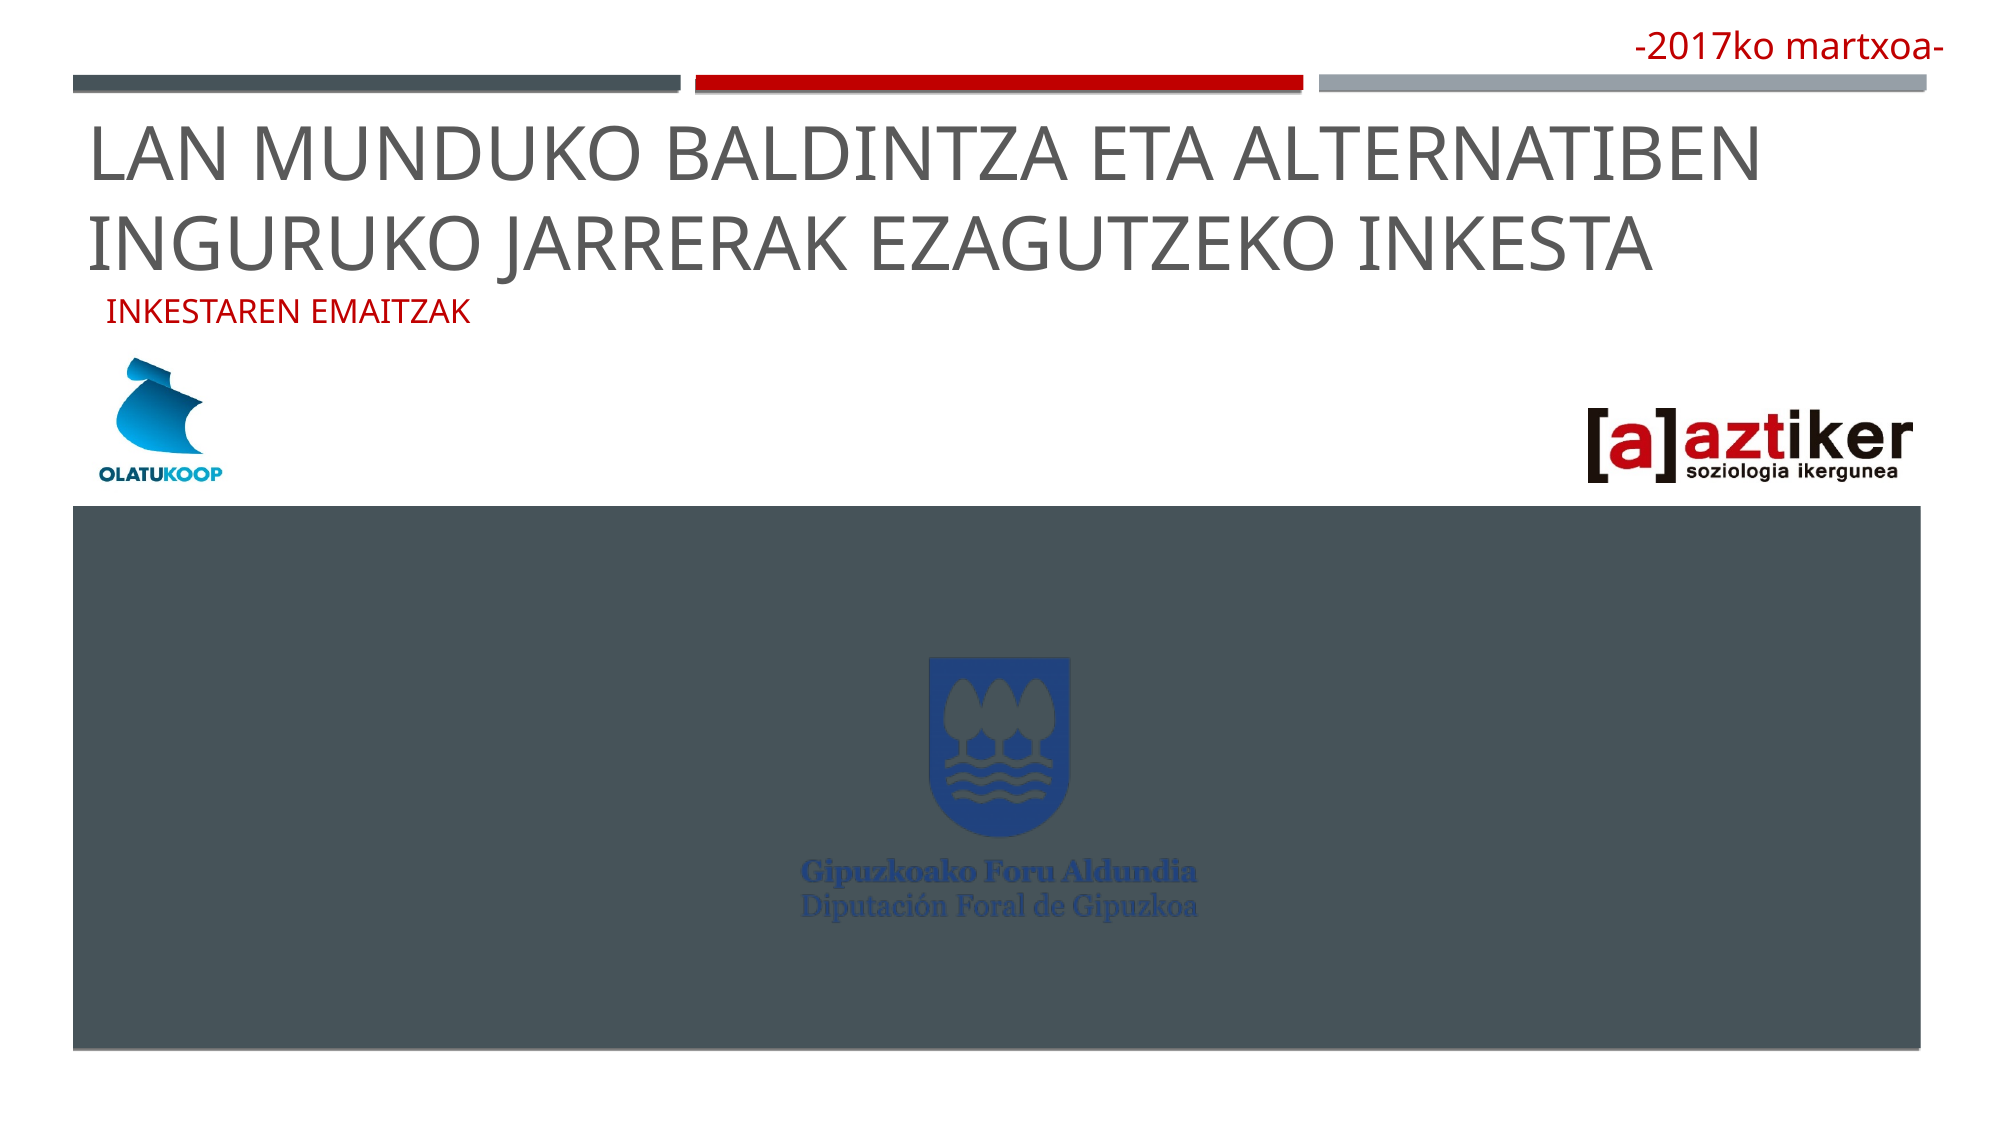

-2017ko martxoa-
LAN MUNDUKO BALDINTZA ETA ALTERNATIBEN INGURUKO JARRERAK EZAGUTZEKO INKESTA
# INKESTAREN EMAITZAK